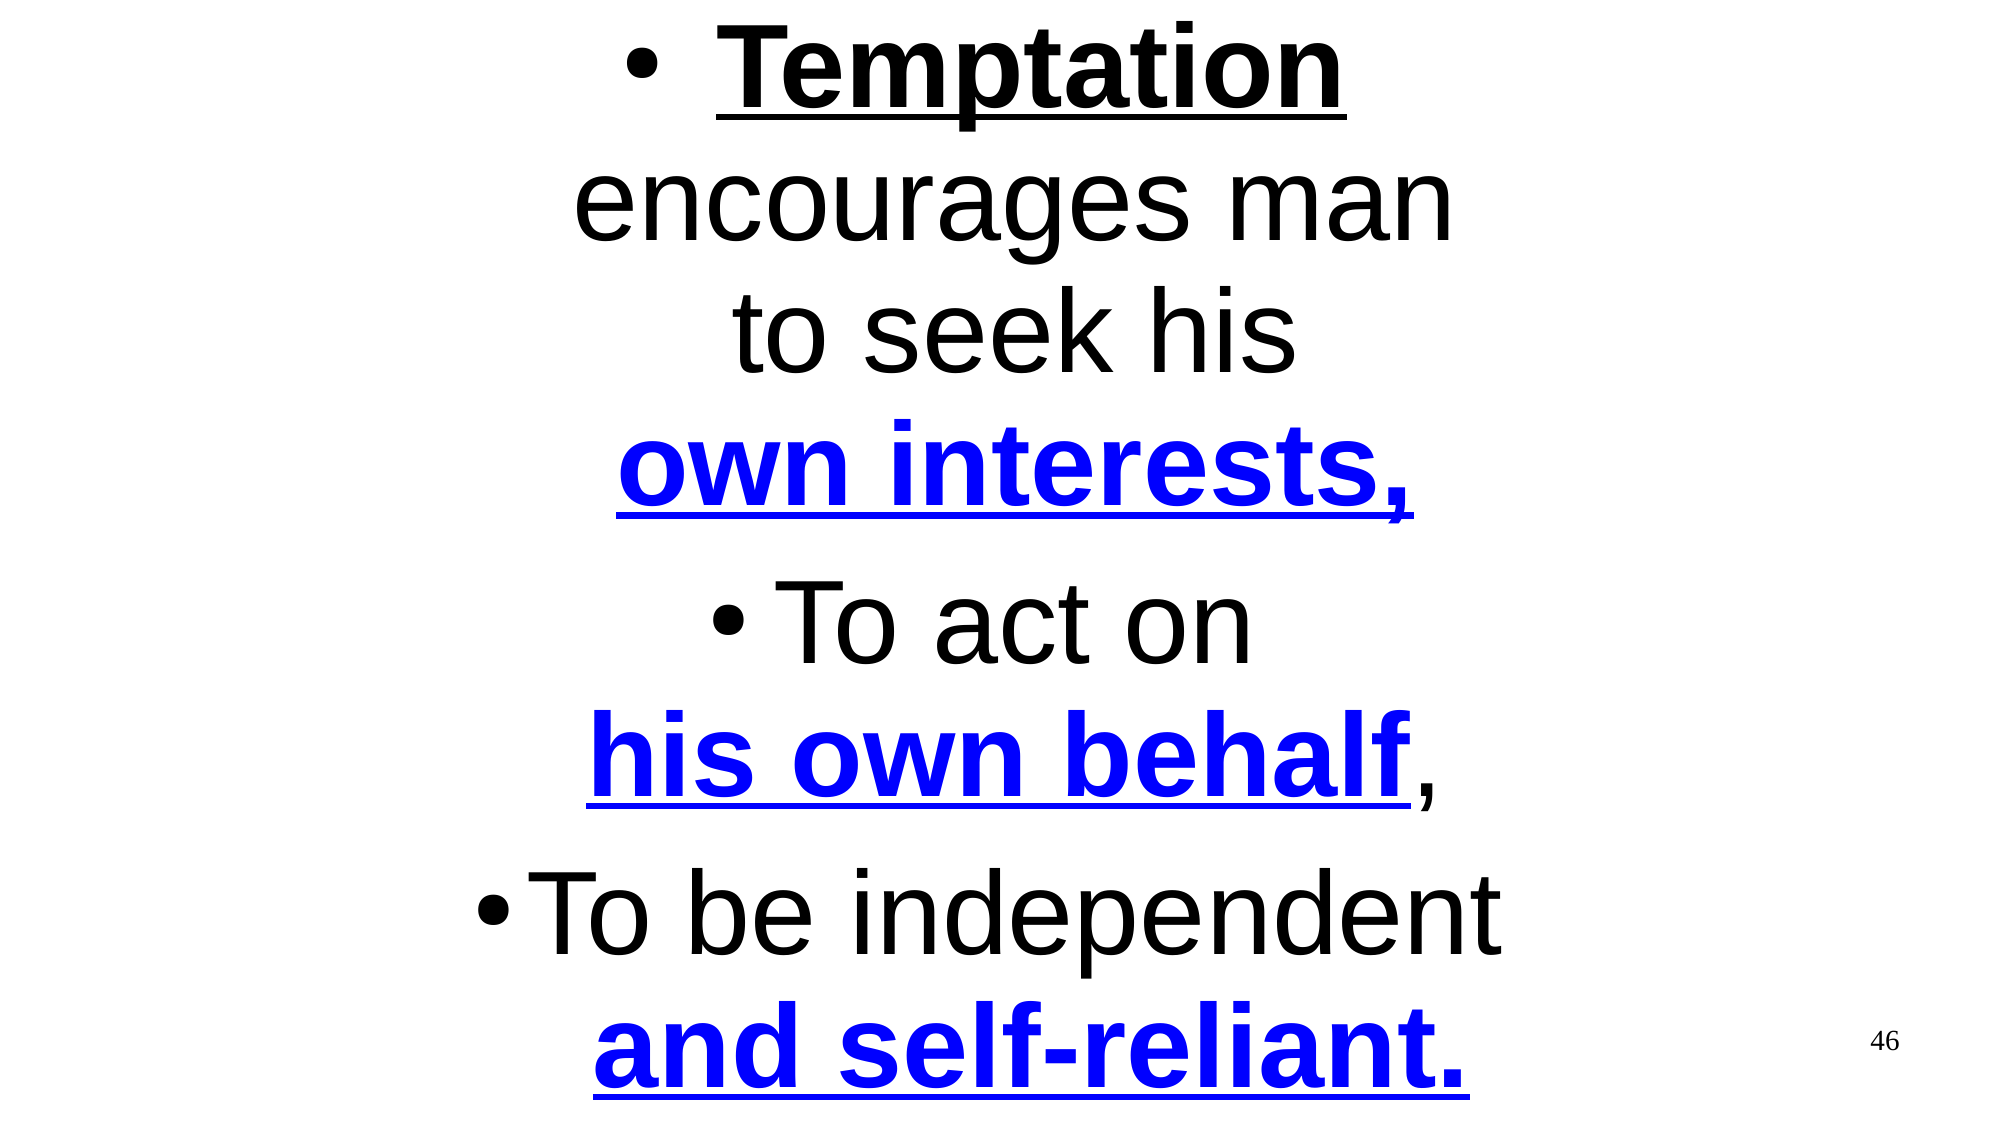

# Temptation encourages man to seek his own interests,
To act on
his own behalf,
To be independent
and self-reliant.
46